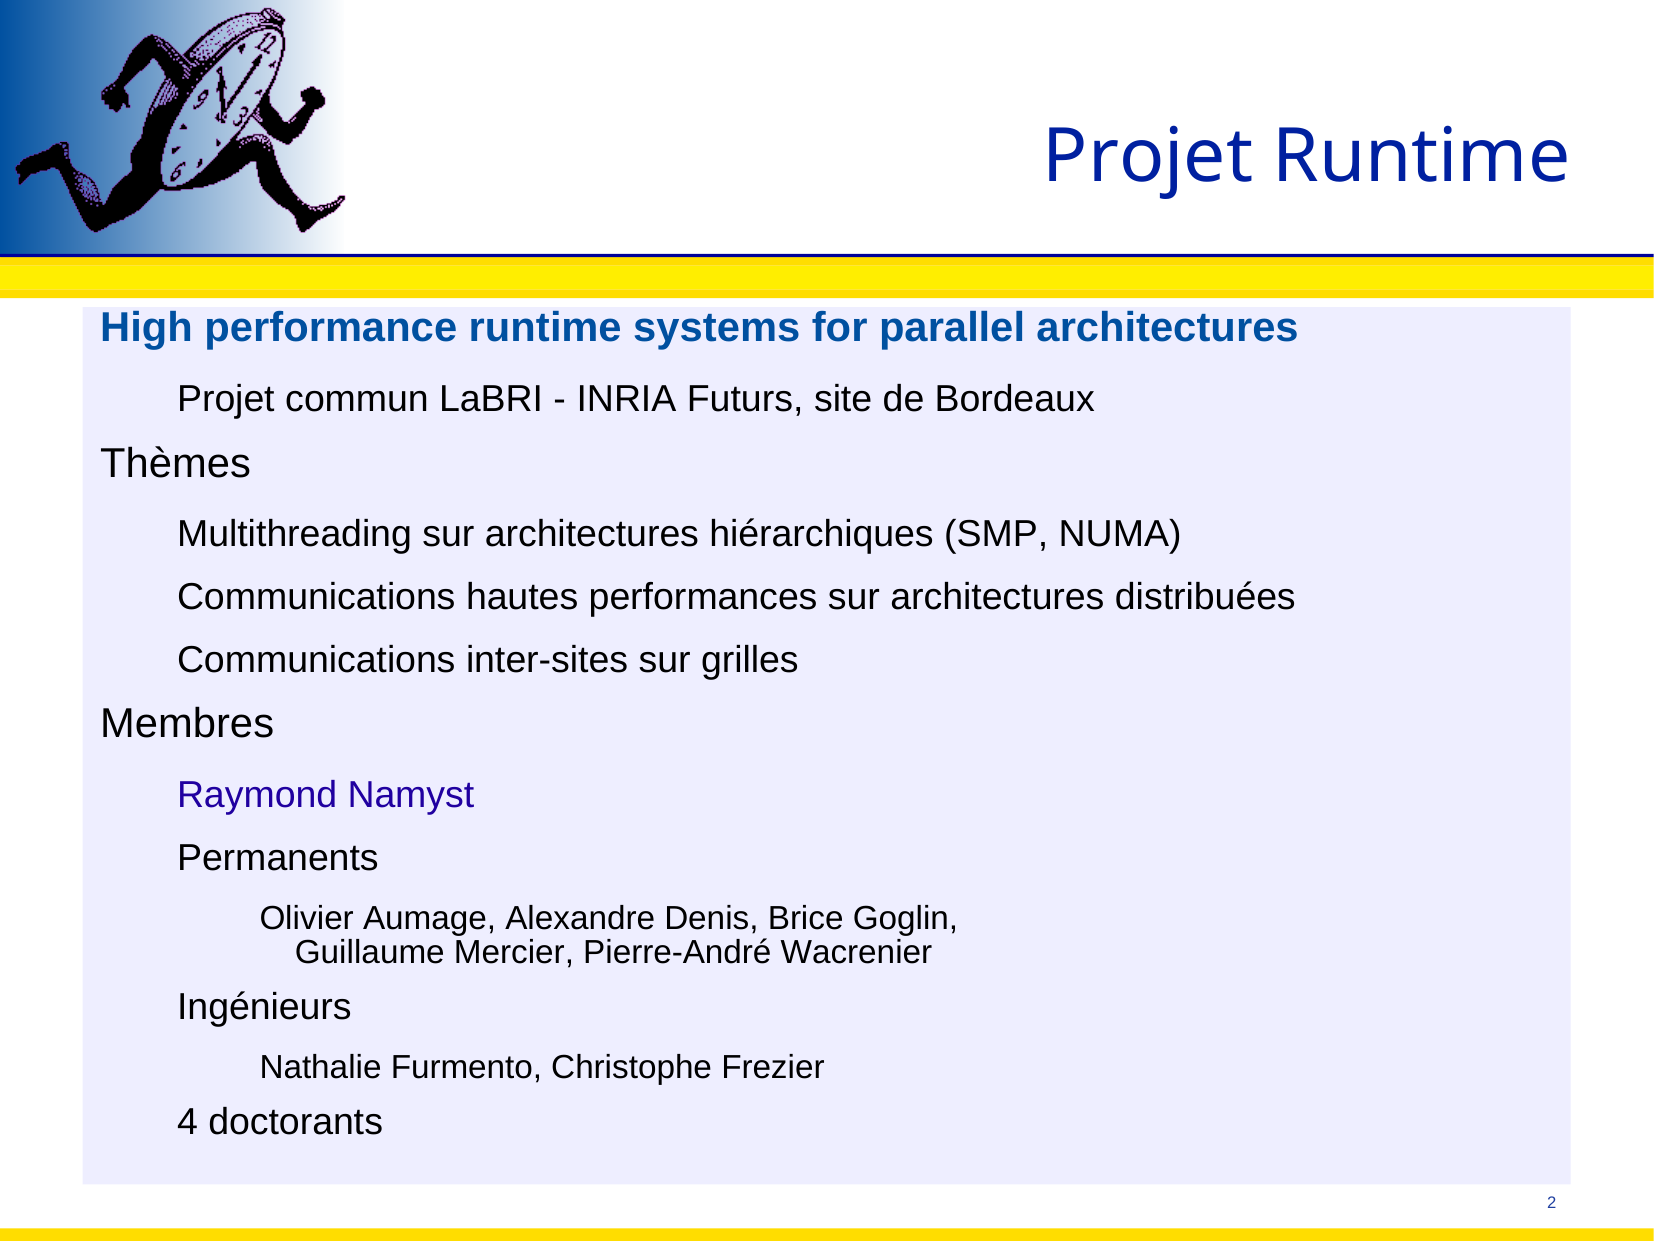

# Projet Runtime
High performance runtime systems for parallel architectures
Projet commun LaBRI - INRIA Futurs, site de Bordeaux
Thèmes
Multithreading sur architectures hiérarchiques (SMP, NUMA)
Communications hautes performances sur architectures distribuées
Communications inter-sites sur grilles
Membres
Raymond Namyst
Permanents
Olivier Aumage, Alexandre Denis, Brice Goglin,
Guillaume Mercier, Pierre-André Wacrenier
Ingénieurs
Nathalie Furmento, Christophe Frezier
4 doctorants